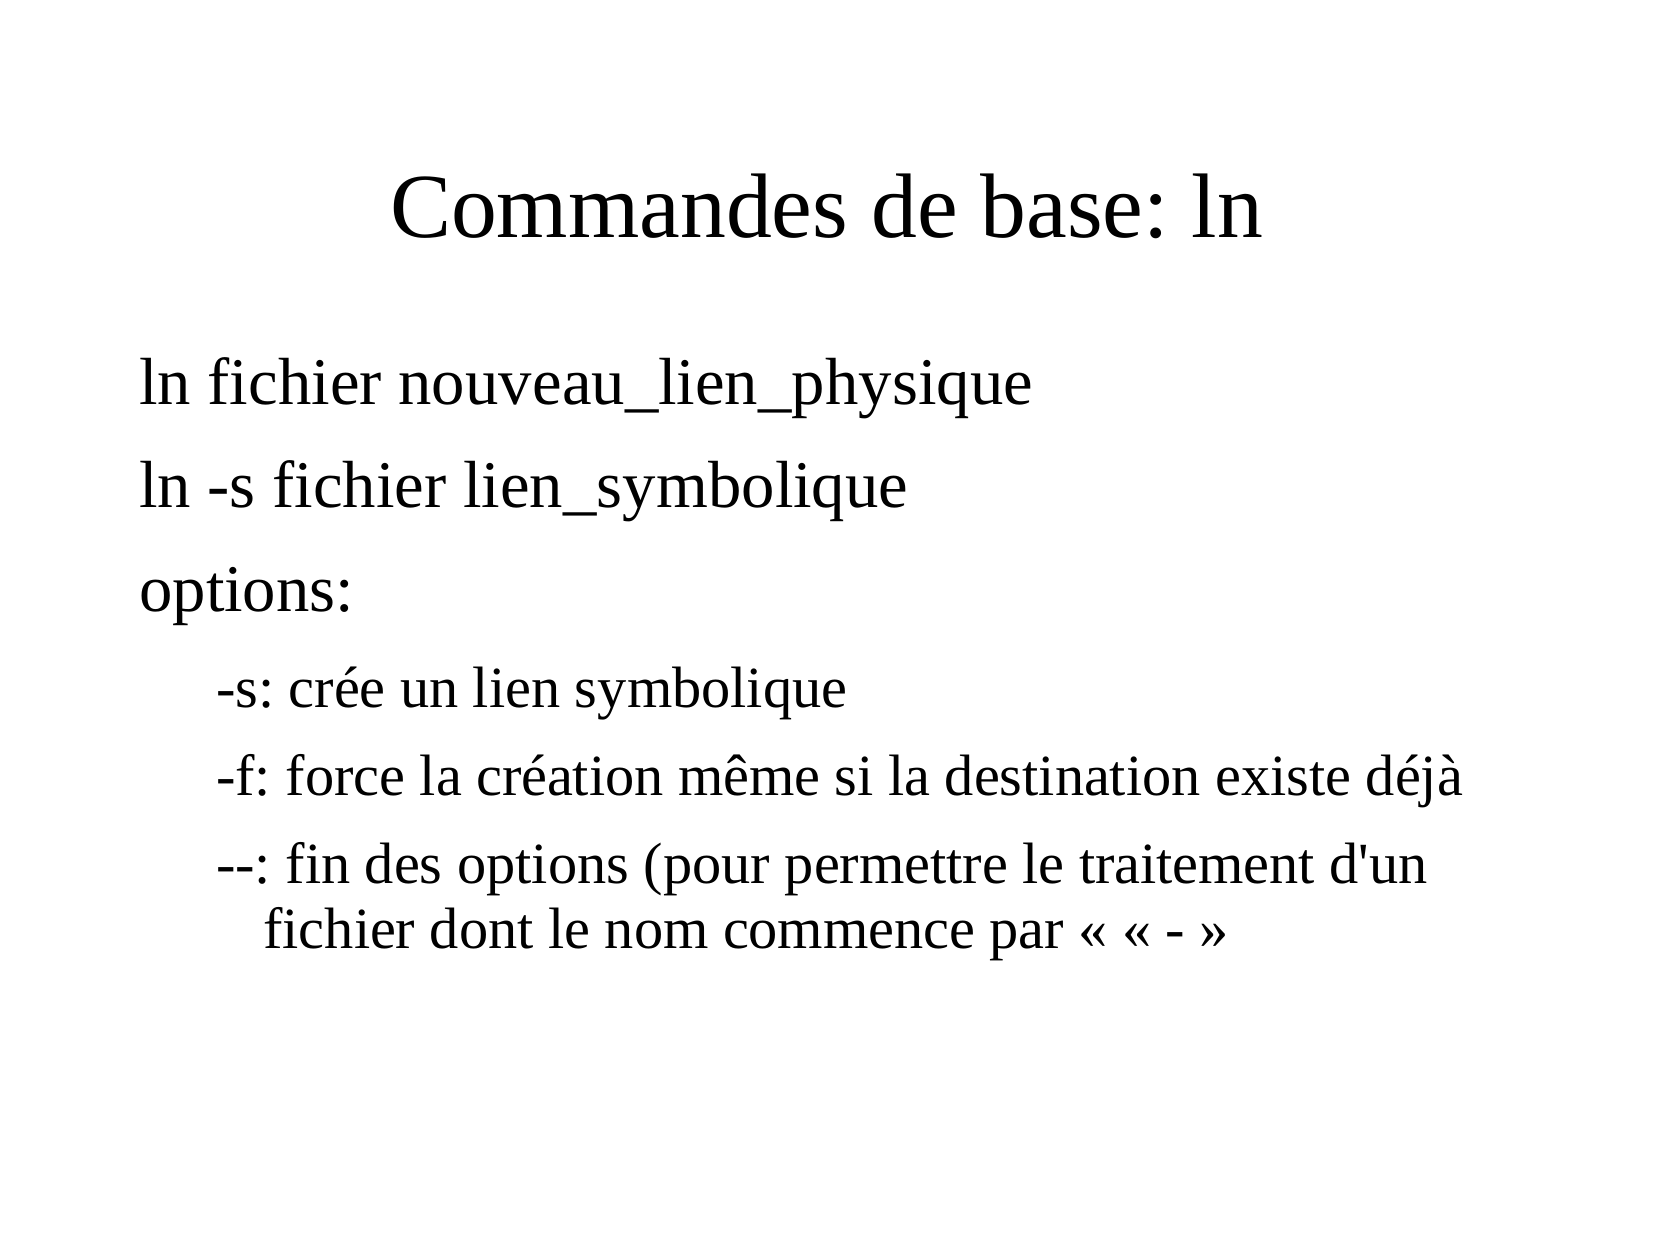

# Commandes de base: ln
ln fichier nouveau_lien_physique
ln -s fichier lien_symbolique
options:
-s: crée un lien symbolique
-f: force la création même si la destination existe déjà
--: fin des options (pour permettre le traitement d'un fichier dont le nom commence par « « - »